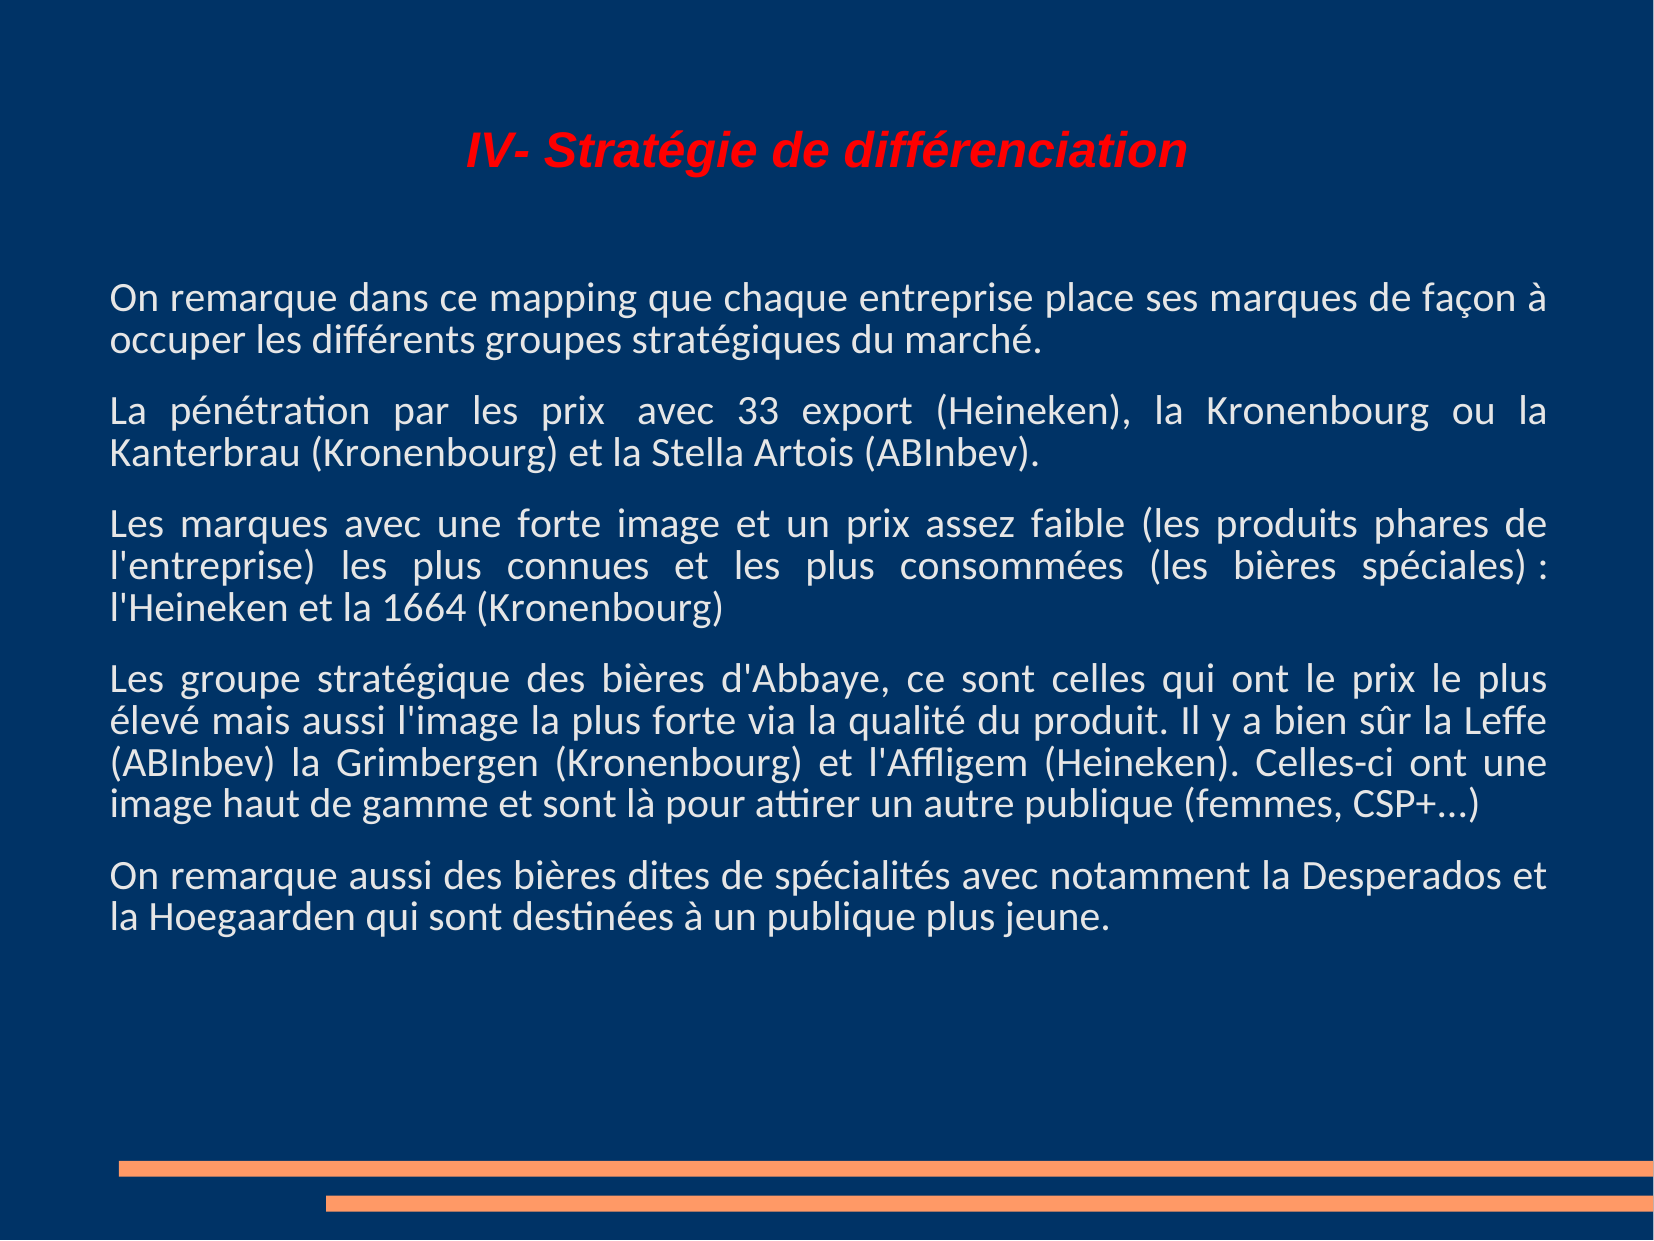

# IV- Stratégie de différenciation
On remarque dans ce mapping que chaque entreprise place ses marques de façon à occuper les différents groupes stratégiques du marché.
La pénétration par les prix  avec 33 export (Heineken), la Kronenbourg ou la Kanterbrau (Kronenbourg) et la Stella Artois (ABInbev).
Les marques avec une forte image et un prix assez faible (les produits phares de l'entreprise) les plus connues et les plus consommées (les bières spéciales) : l'Heineken et la 1664 (Kronenbourg)
Les groupe stratégique des bières d'Abbaye, ce sont celles qui ont le prix le plus élevé mais aussi l'image la plus forte via la qualité du produit. Il y a bien sûr la Leffe (ABInbev) la Grimbergen (Kronenbourg) et l'Affligem (Heineken). Celles-ci ont une image haut de gamme et sont là pour attirer un autre publique (femmes, CSP+...)
On remarque aussi des bières dites de spécialités avec notamment la Desperados et la Hoegaarden qui sont destinées à un publique plus jeune.